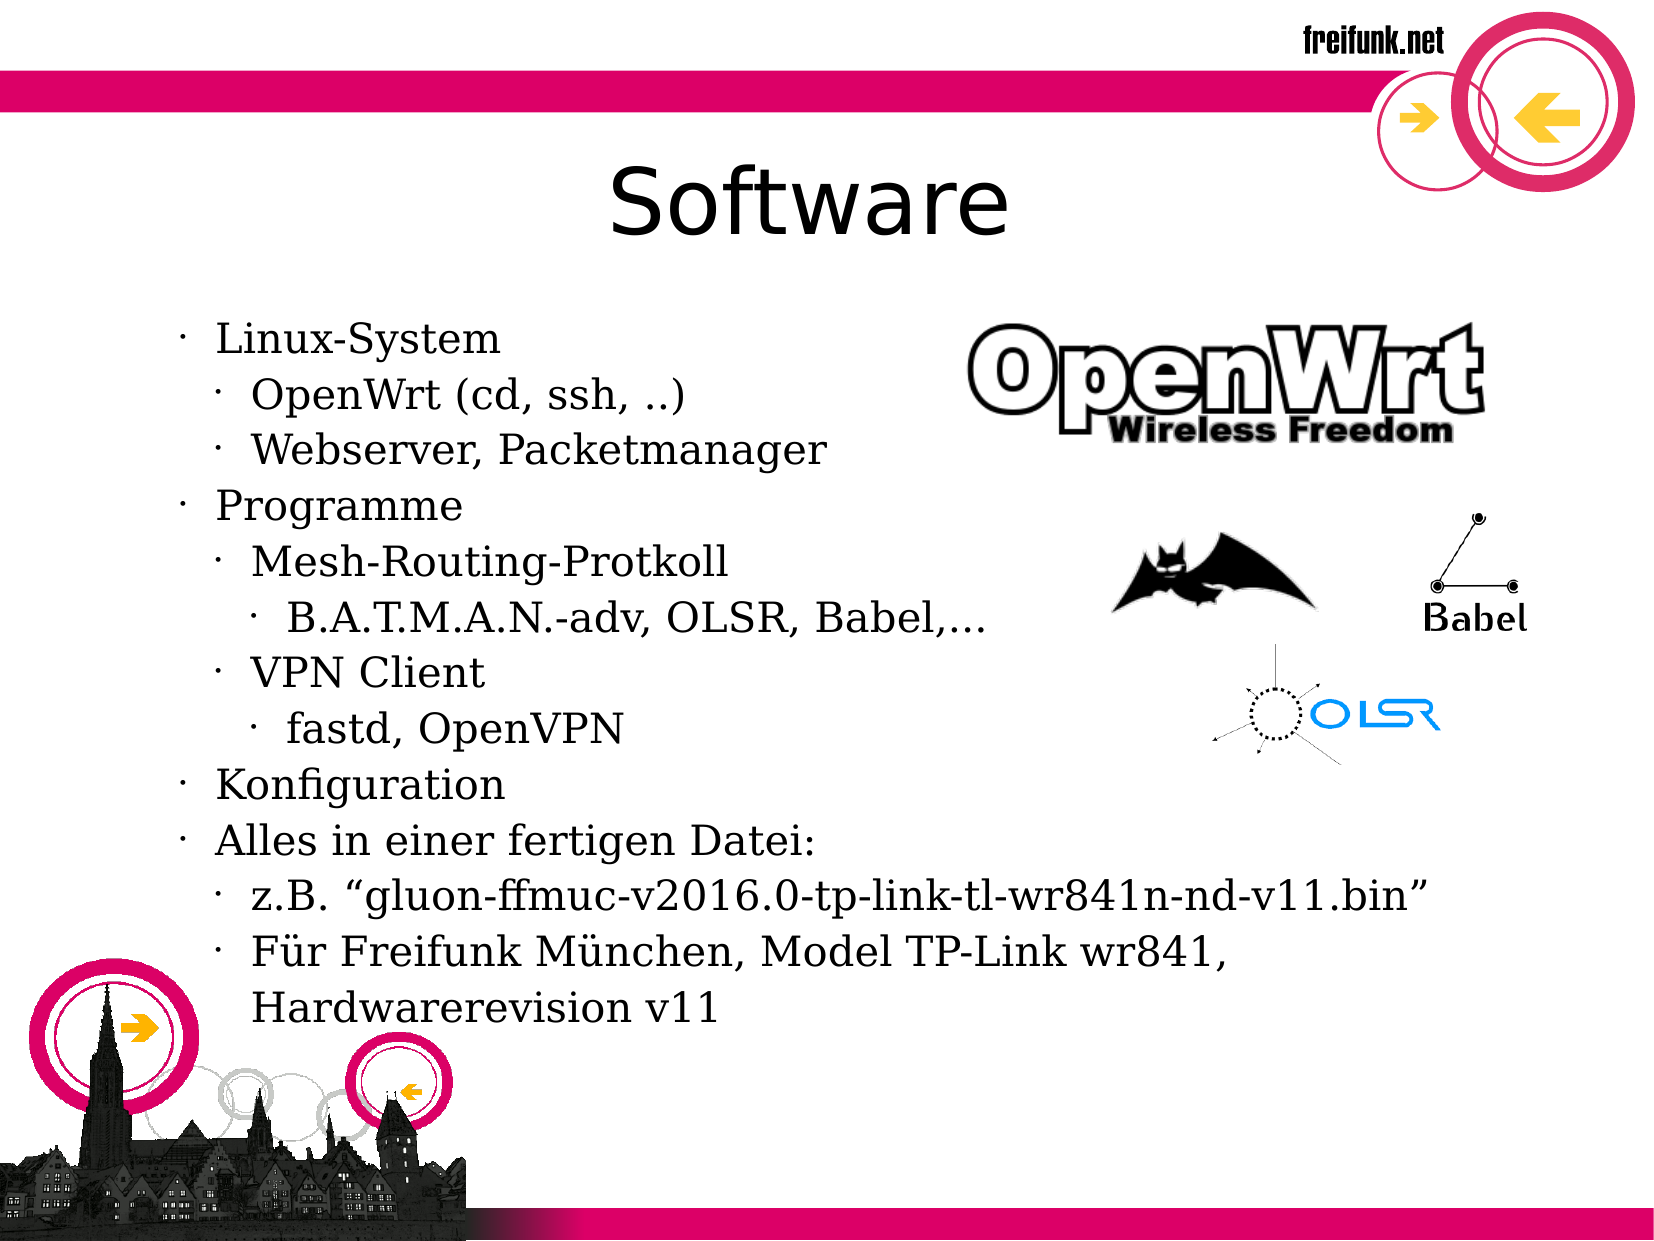

# Software
Linux-System
OpenWrt (cd, ssh, ..)
Webserver, Packetmanager
Programme
Mesh-Routing-Protkoll
B.A.T.M.A.N.-adv, OLSR, Babel,...
VPN Client
fastd, OpenVPN
Konfiguration
Alles in einer fertigen Datei:
z.B. “gluon-ffmuc-v2016.0-tp-link-tl-wr841n-nd-v11.bin”
Für Freifunk München, Model TP-Link wr841, Hardwarerevision v11